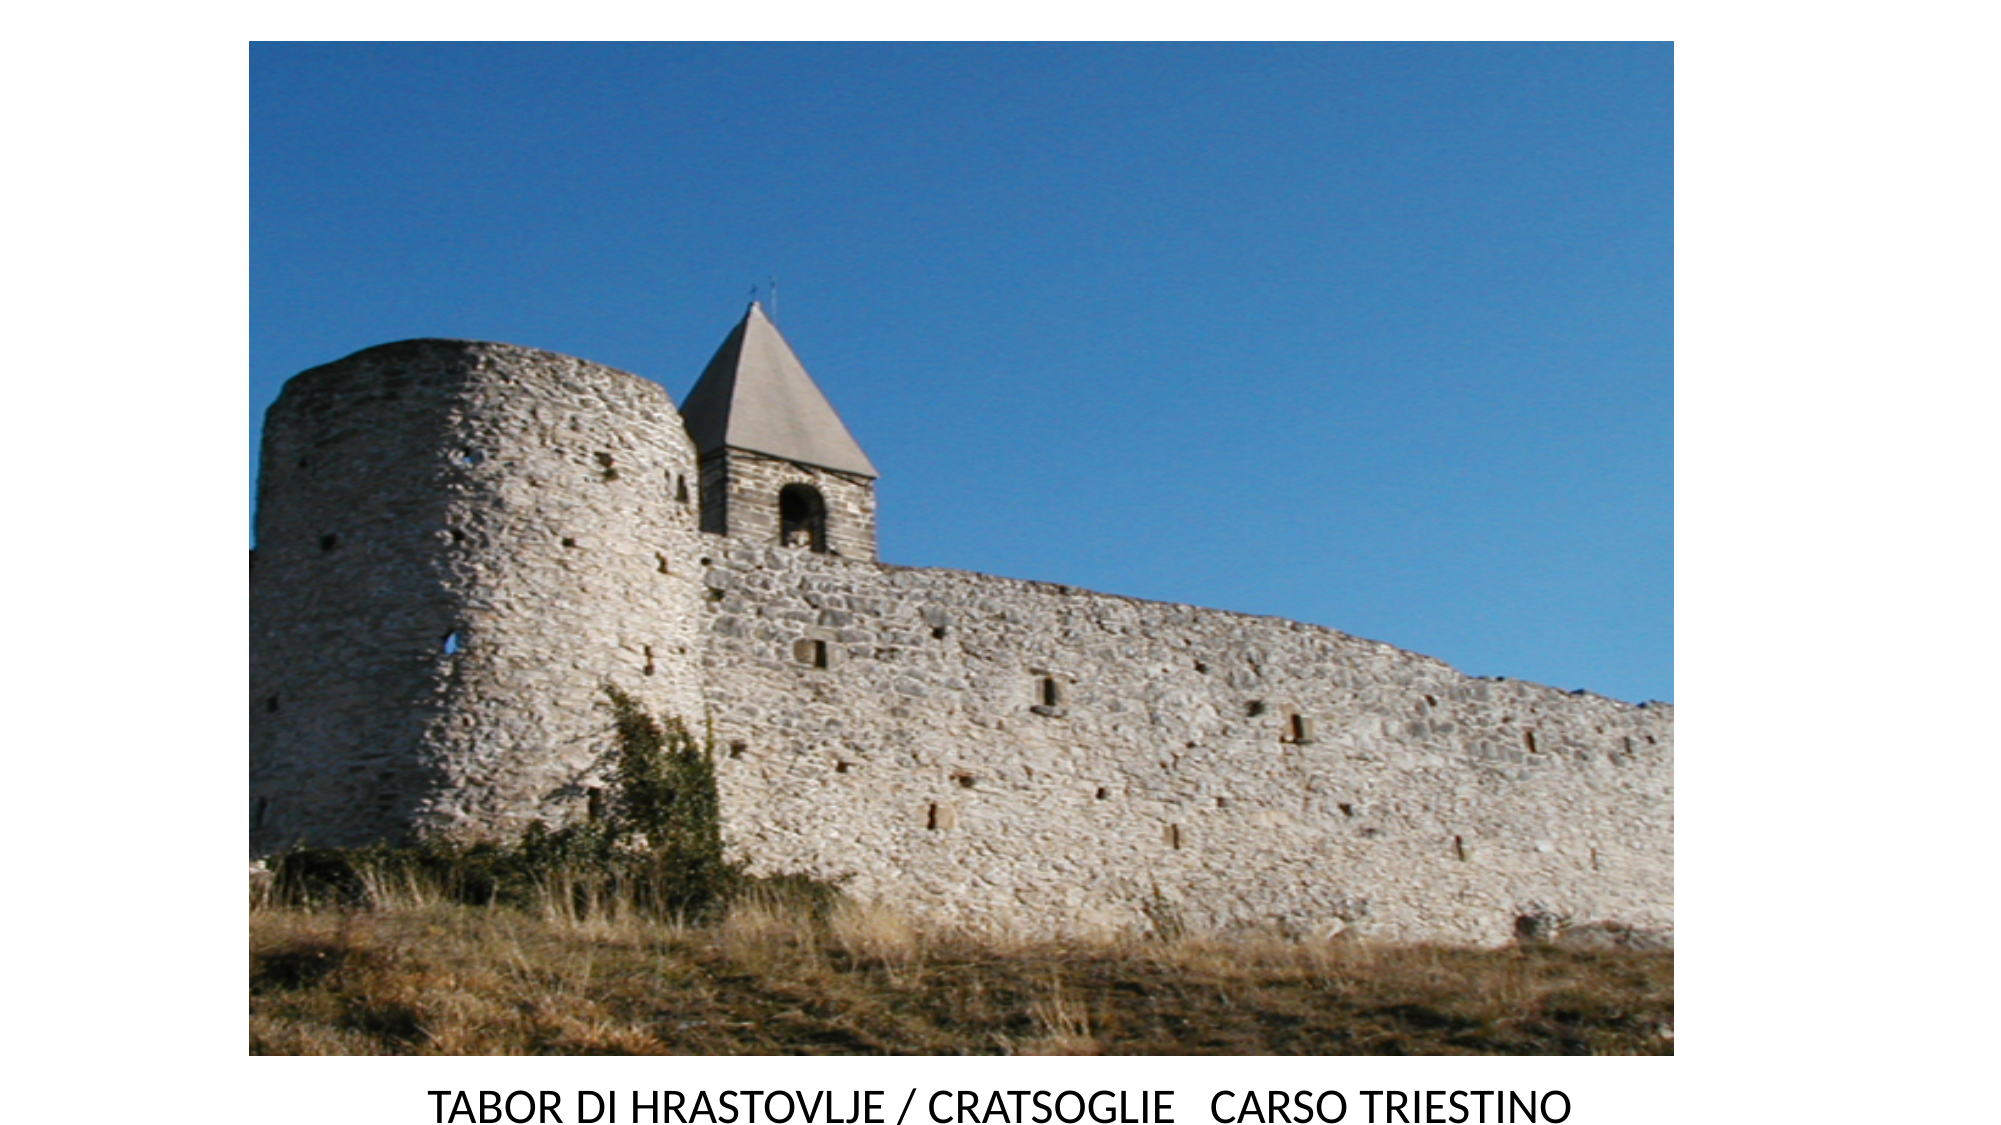

#
TABOR DI HRASTOVLJE / CRATSOGLIE CARSO TRIESTINO